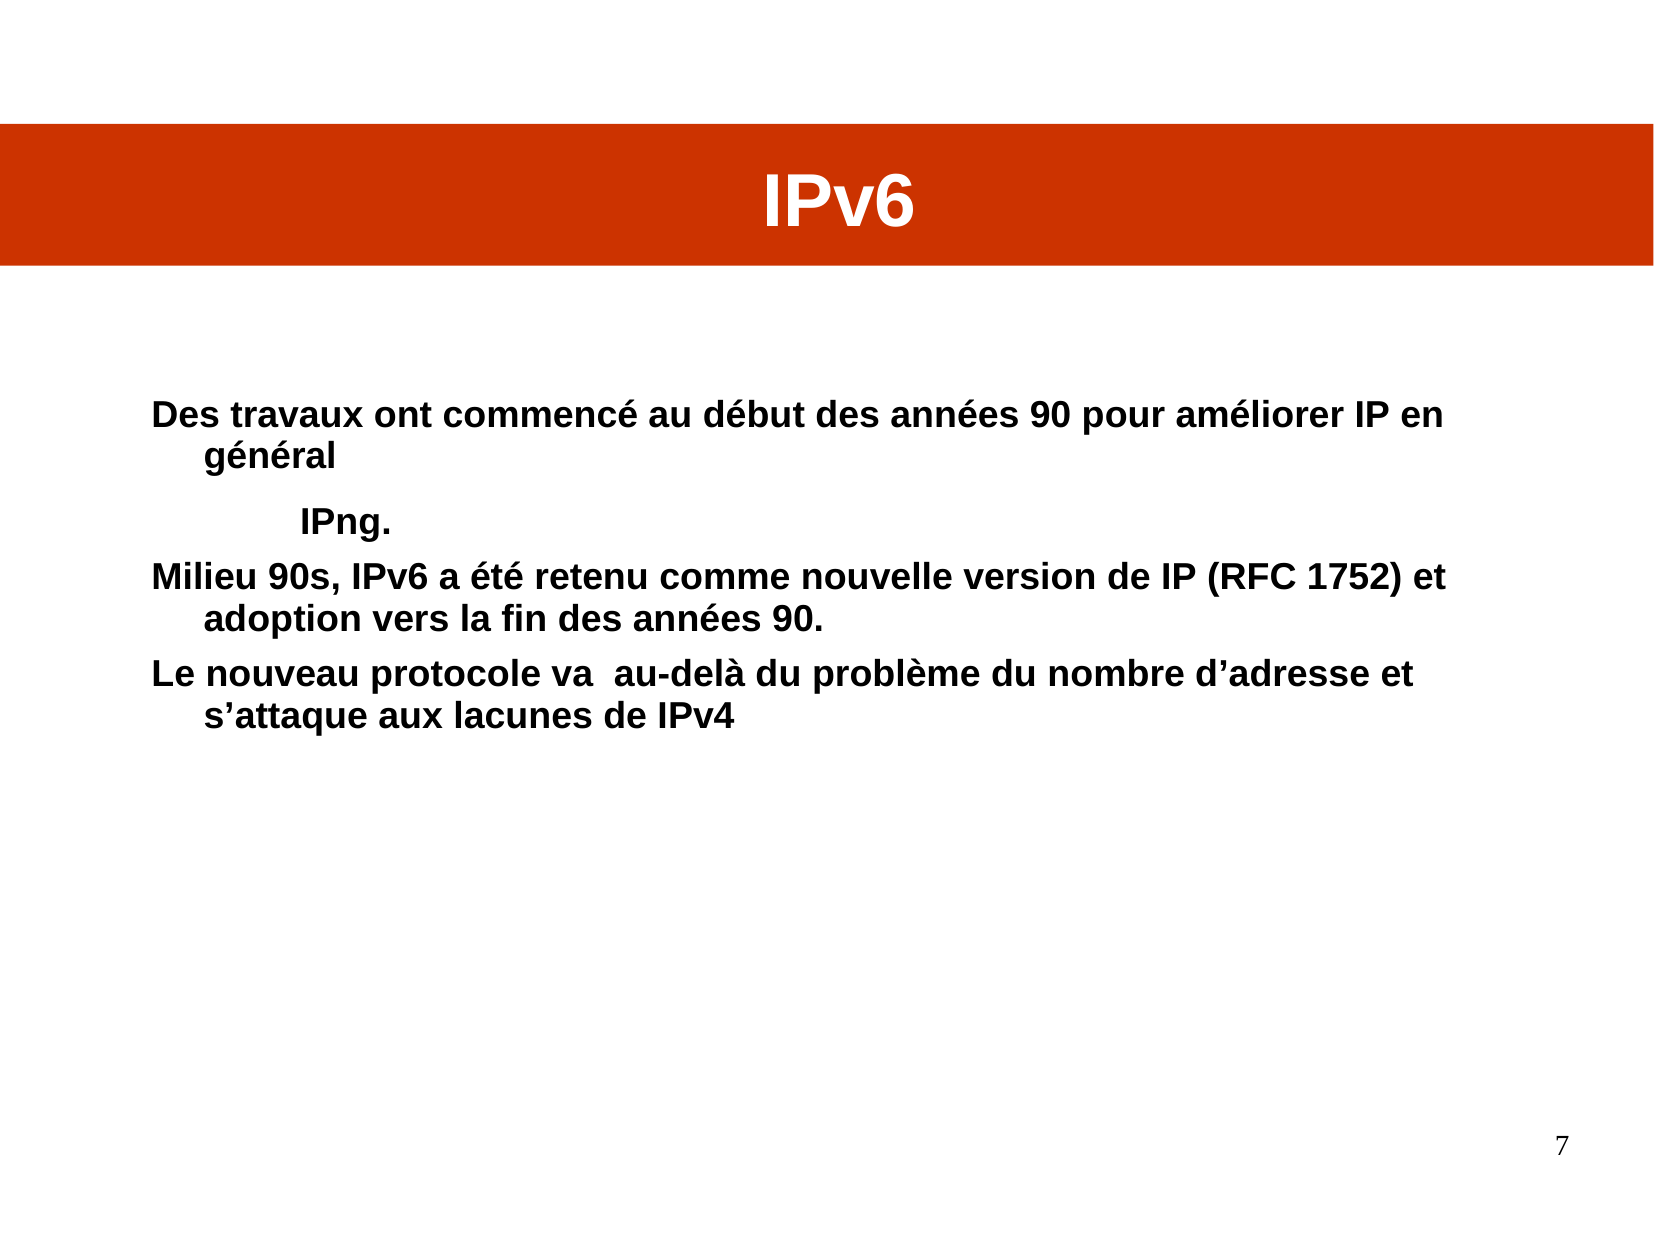

# IPv6
Des travaux ont commencé au début des années 90 pour améliorer IP en général
 IPng.
Milieu 90s, IPv6 a été retenu comme nouvelle version de IP (RFC 1752) et adoption vers la fin des années 90.
Le nouveau protocole va au-delà du problème du nombre d’adresse et s’attaque aux lacunes de IPv4